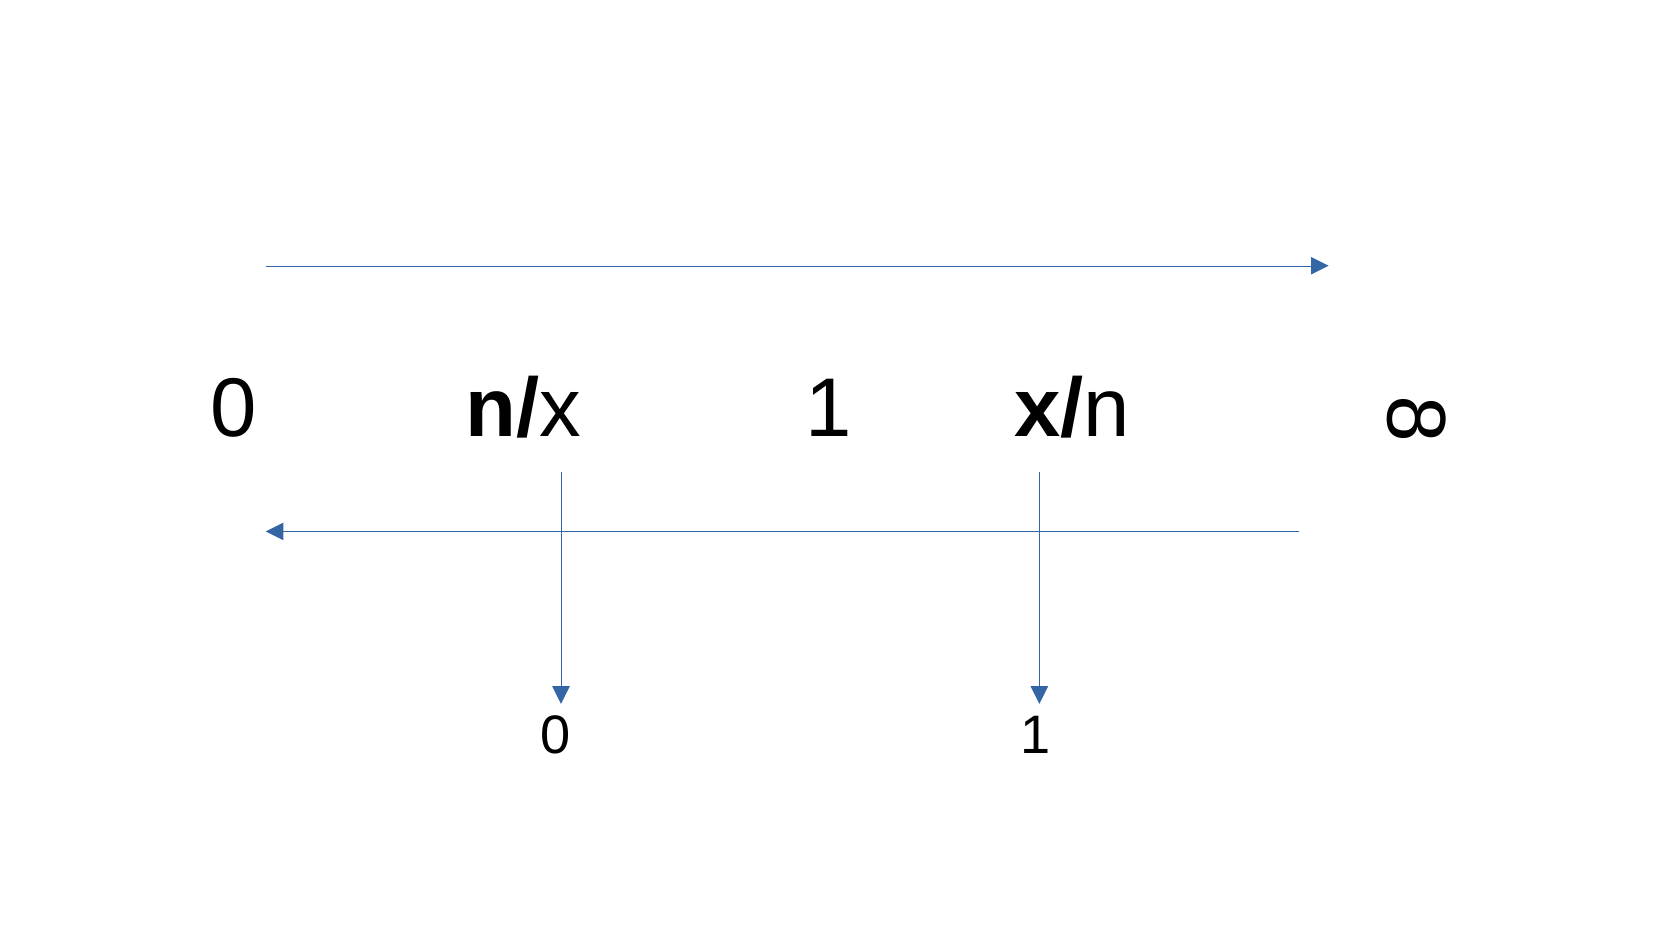

8
 0 n/x 1 x/n
0 1